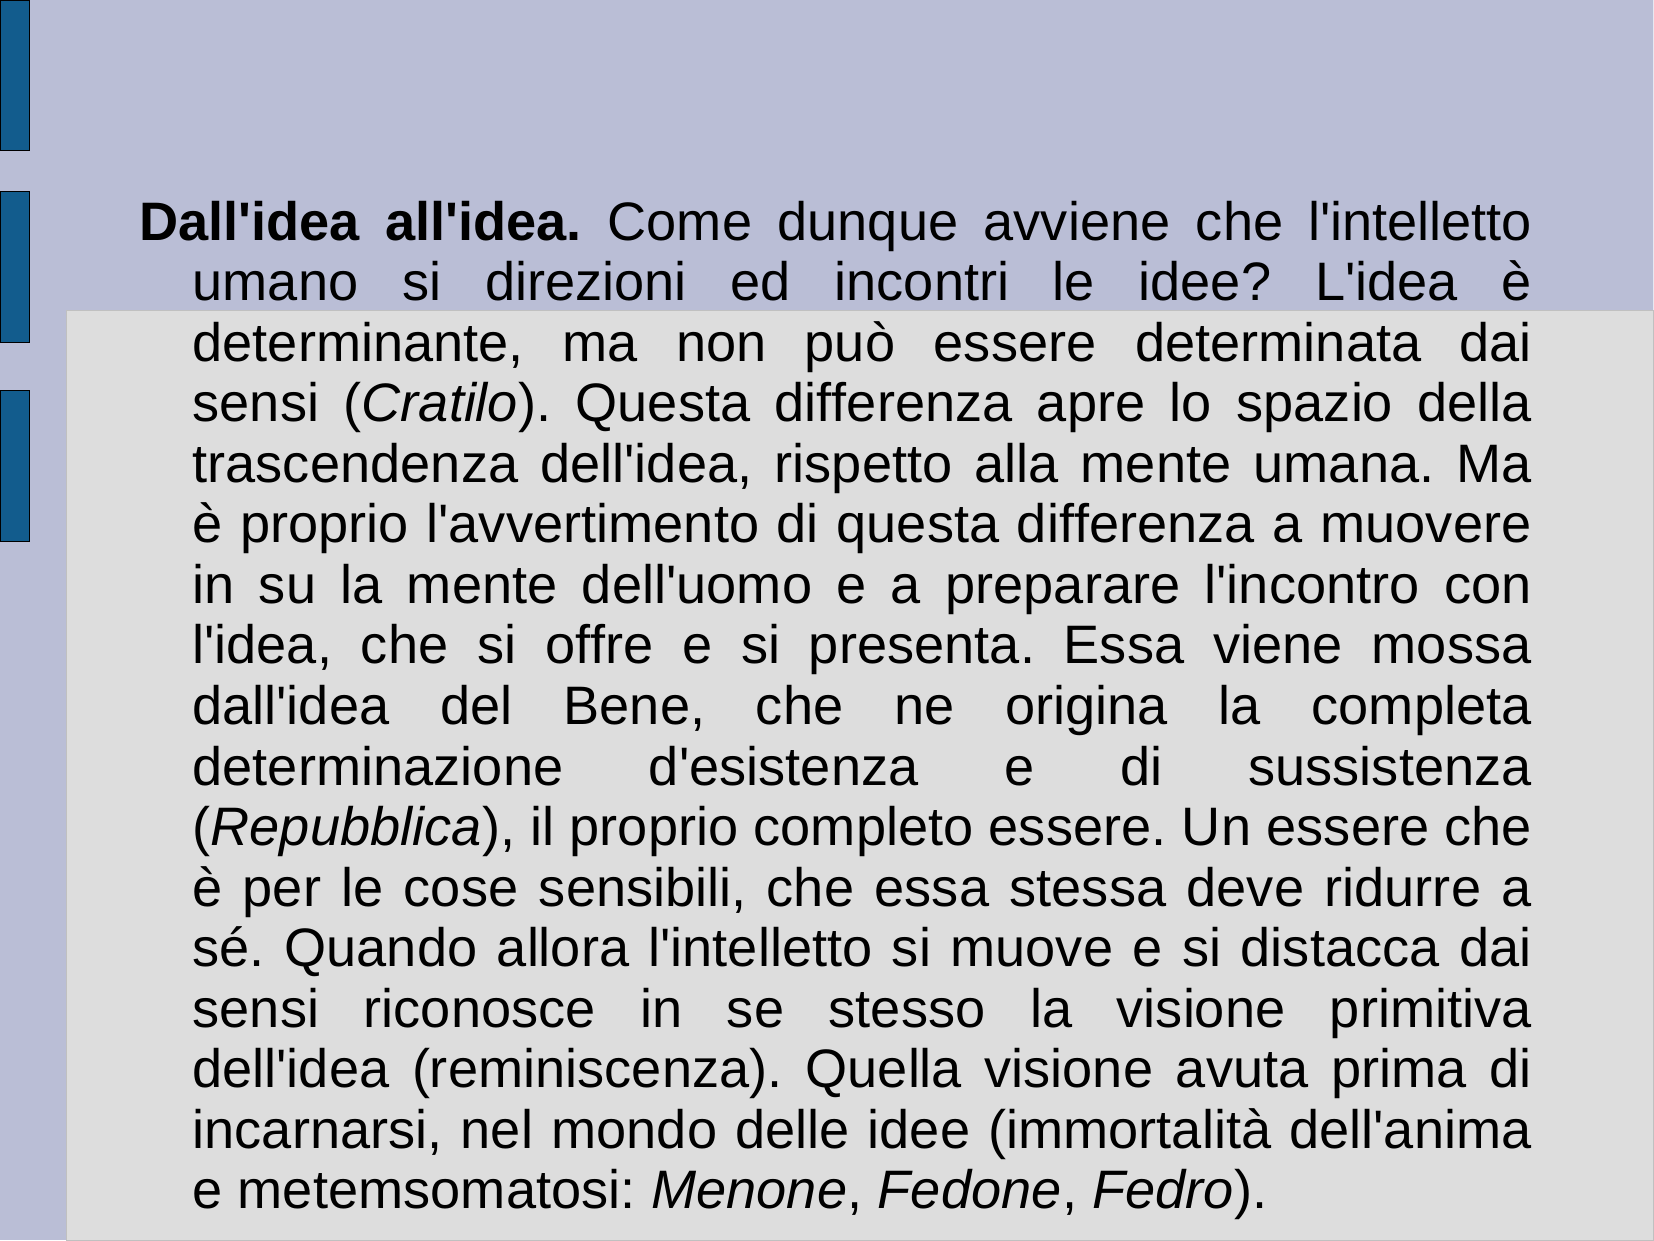

#
Dall'idea all'idea. Come dunque avviene che l'intelletto umano si direzioni ed incontri le idee? L'idea è determinante, ma non può essere determinata dai sensi (Cratilo). Questa differenza apre lo spazio della trascendenza dell'idea, rispetto alla mente umana. Ma è proprio l'avvertimento di questa differenza a muovere in su la mente dell'uomo e a preparare l'incontro con l'idea, che si offre e si presenta. Essa viene mossa dall'idea del Bene, che ne origina la completa determinazione d'esistenza e di sussistenza (Repubblica), il proprio completo essere. Un essere che è per le cose sensibili, che essa stessa deve ridurre a sé. Quando allora l'intelletto si muove e si distacca dai sensi riconosce in se stesso la visione primitiva dell'idea (reminiscenza). Quella visione avuta prima di incarnarsi, nel mondo delle idee (immortalità dell'anima e metemsomatosi: Menone, Fedone, Fedro).